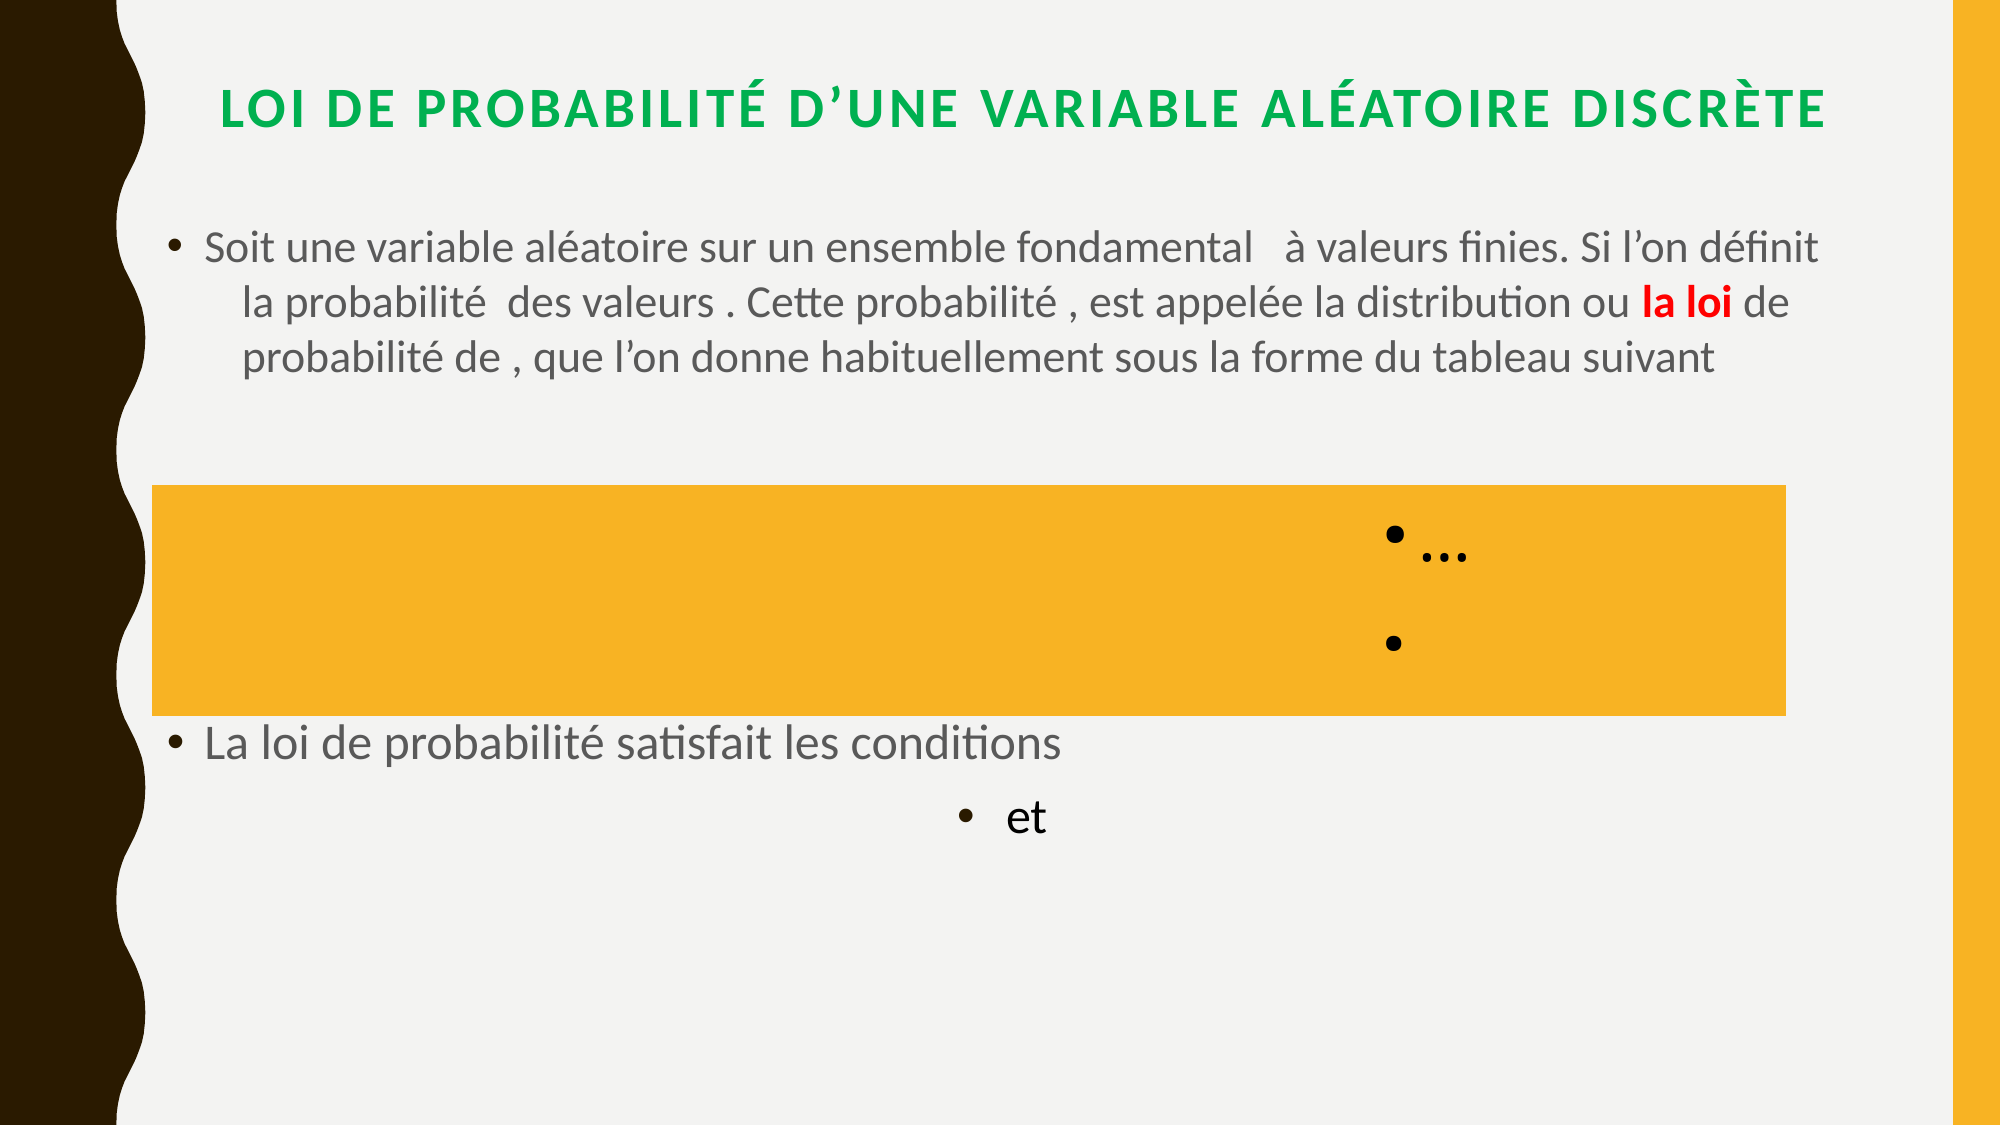

# Loi de probabilité d’une variable aléatoire discrète
Soit une variable aléatoire sur un ensemble fondamental à valeurs finies. Si l’on définit la probabilité des valeurs . Cette probabilité , est appelée la distribution ou la loi de probabilité de , que l’on donne habituellement sous la forme du tableau suivant
La loi de probabilité satisfait les conditions
 et
| | | | | … | |
| --- | --- | --- | --- | --- | --- |
| | | | | | |